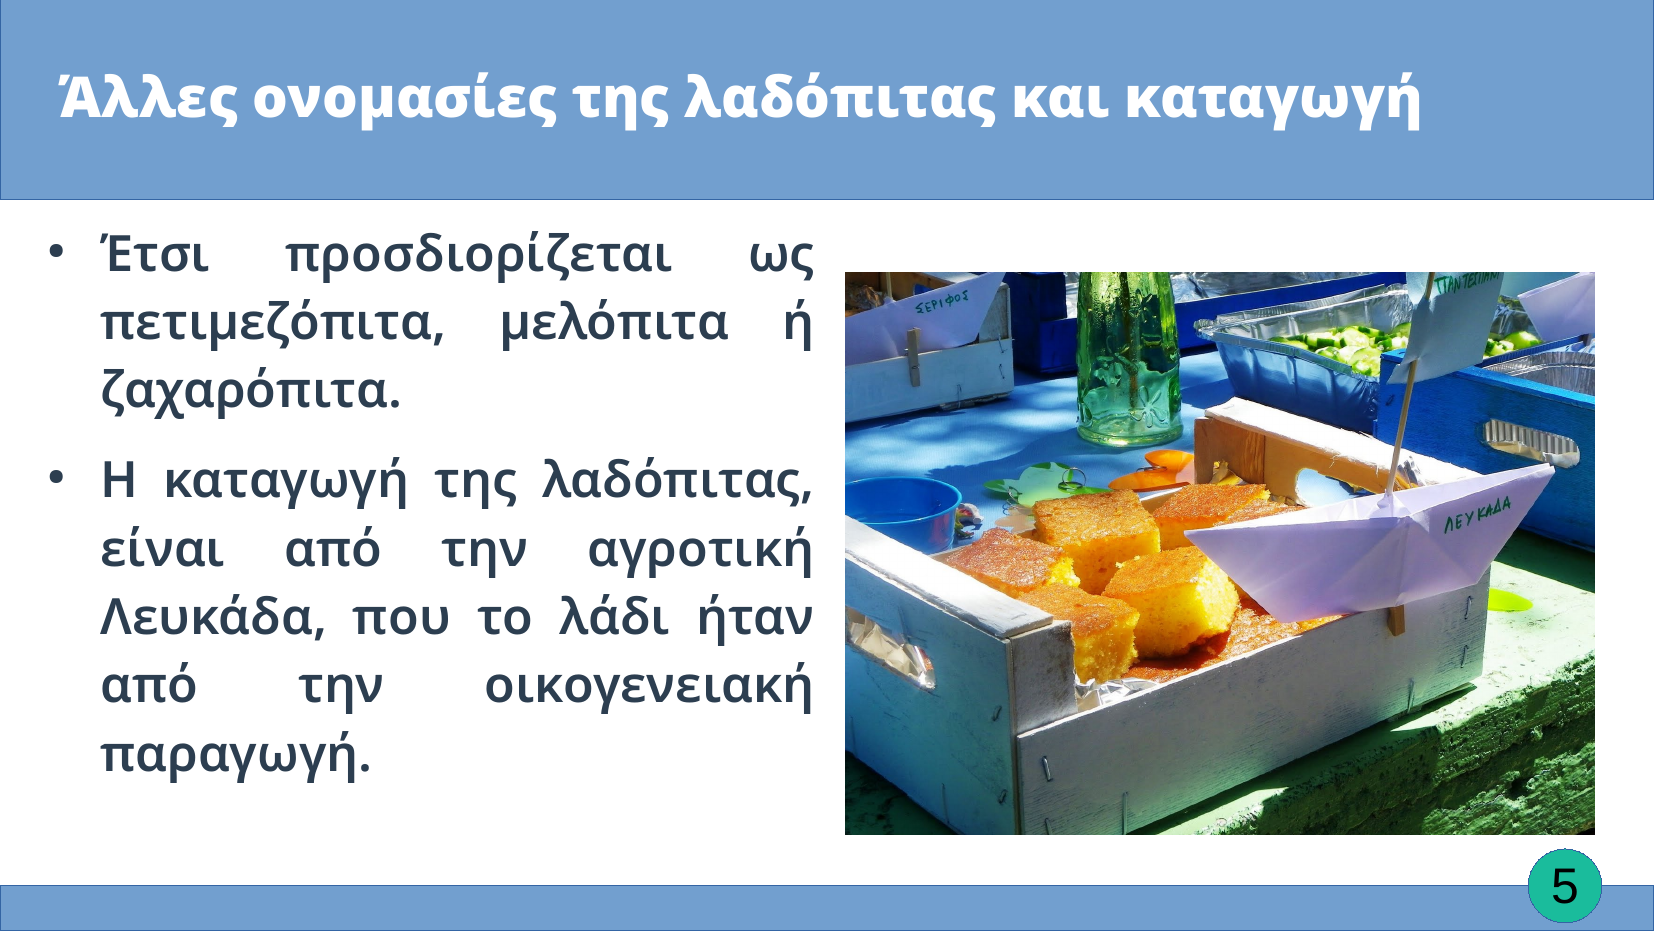

# Άλλες ονομασίες της λαδόπιτας και καταγωγή
Έτσι προσδιορίζεται ως πετιμεζόπιτα, μελόπιτα ή ζαχαρόπιτα.
Η καταγωγή της λαδόπιτας, είναι από την αγροτική Λευκάδα, που το λάδι ήταν από την οικογενειακή παραγωγή.